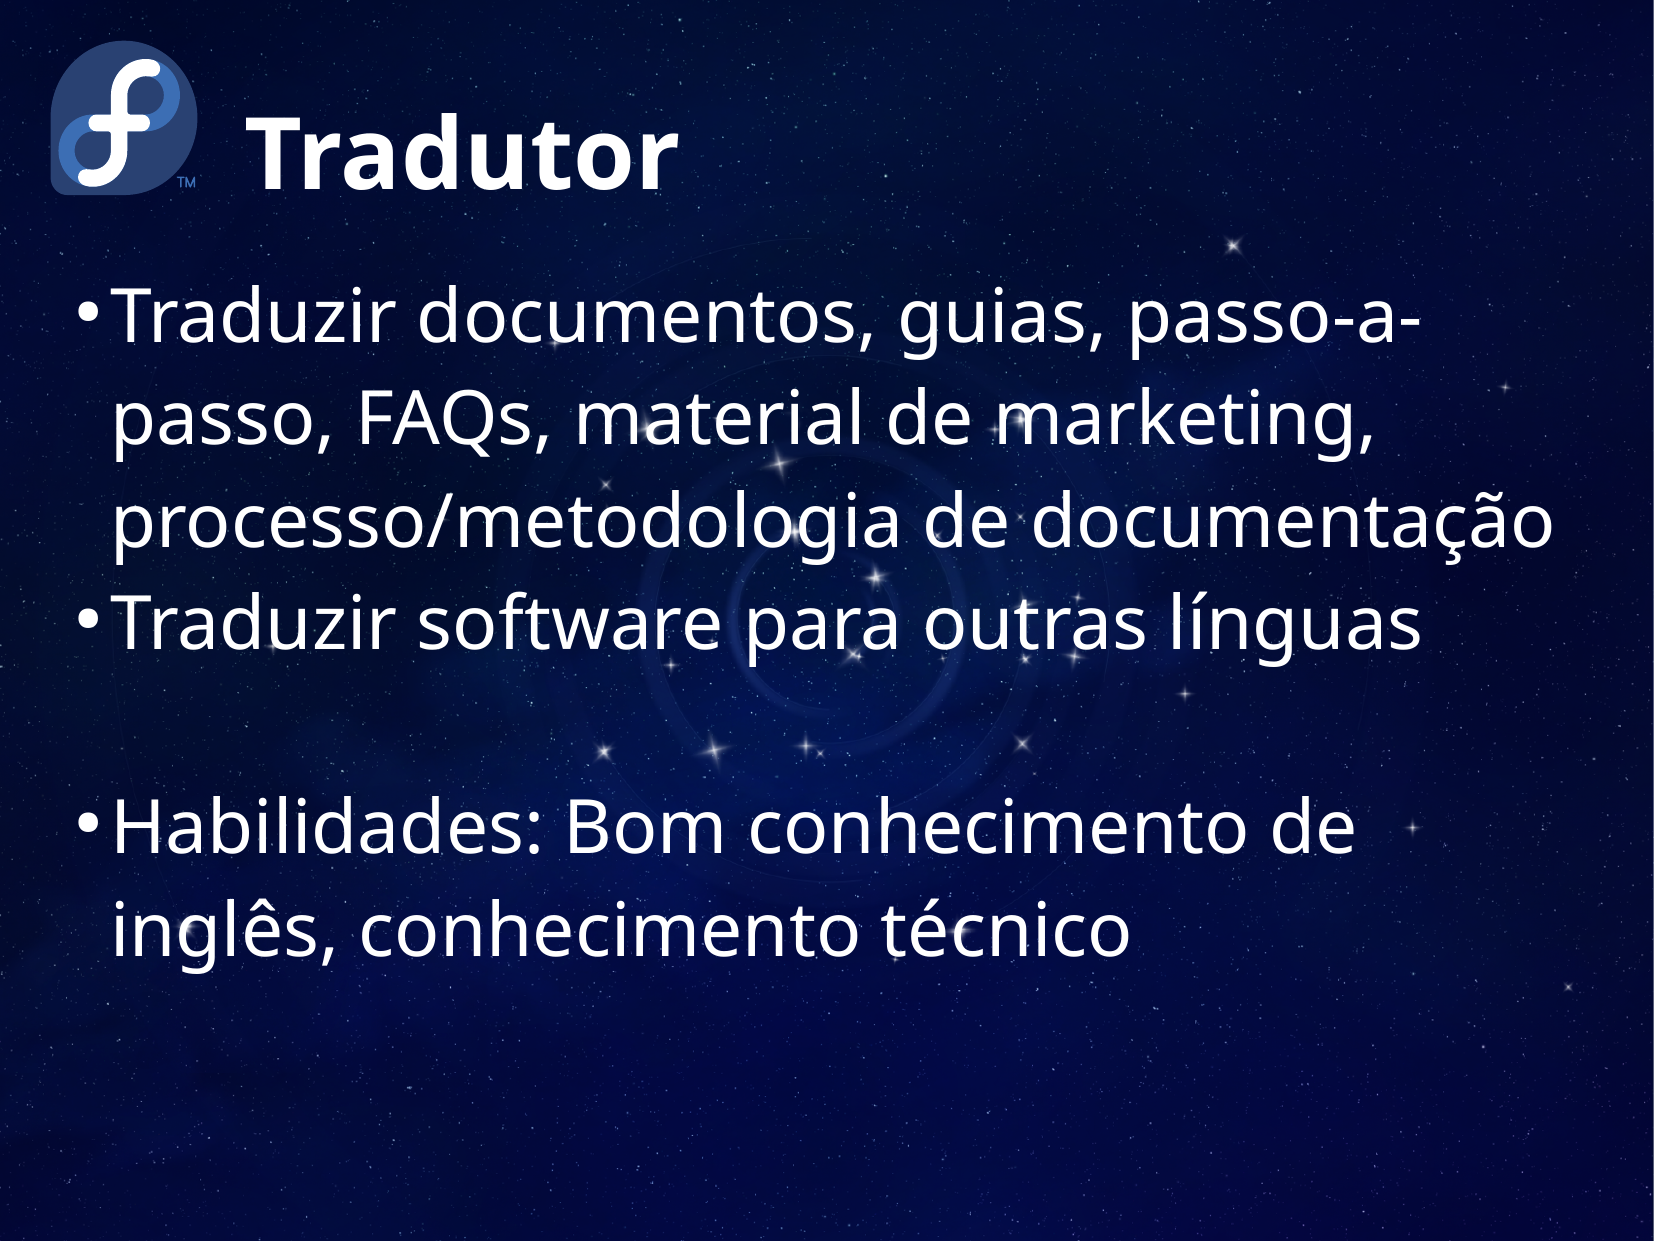

Tradutor
Traduzir documentos, guias, passo-a-passo, FAQs, material de marketing, processo/metodologia de documentação
Traduzir software para outras línguas
Habilidades: Bom conhecimento de inglês, conhecimento técnico